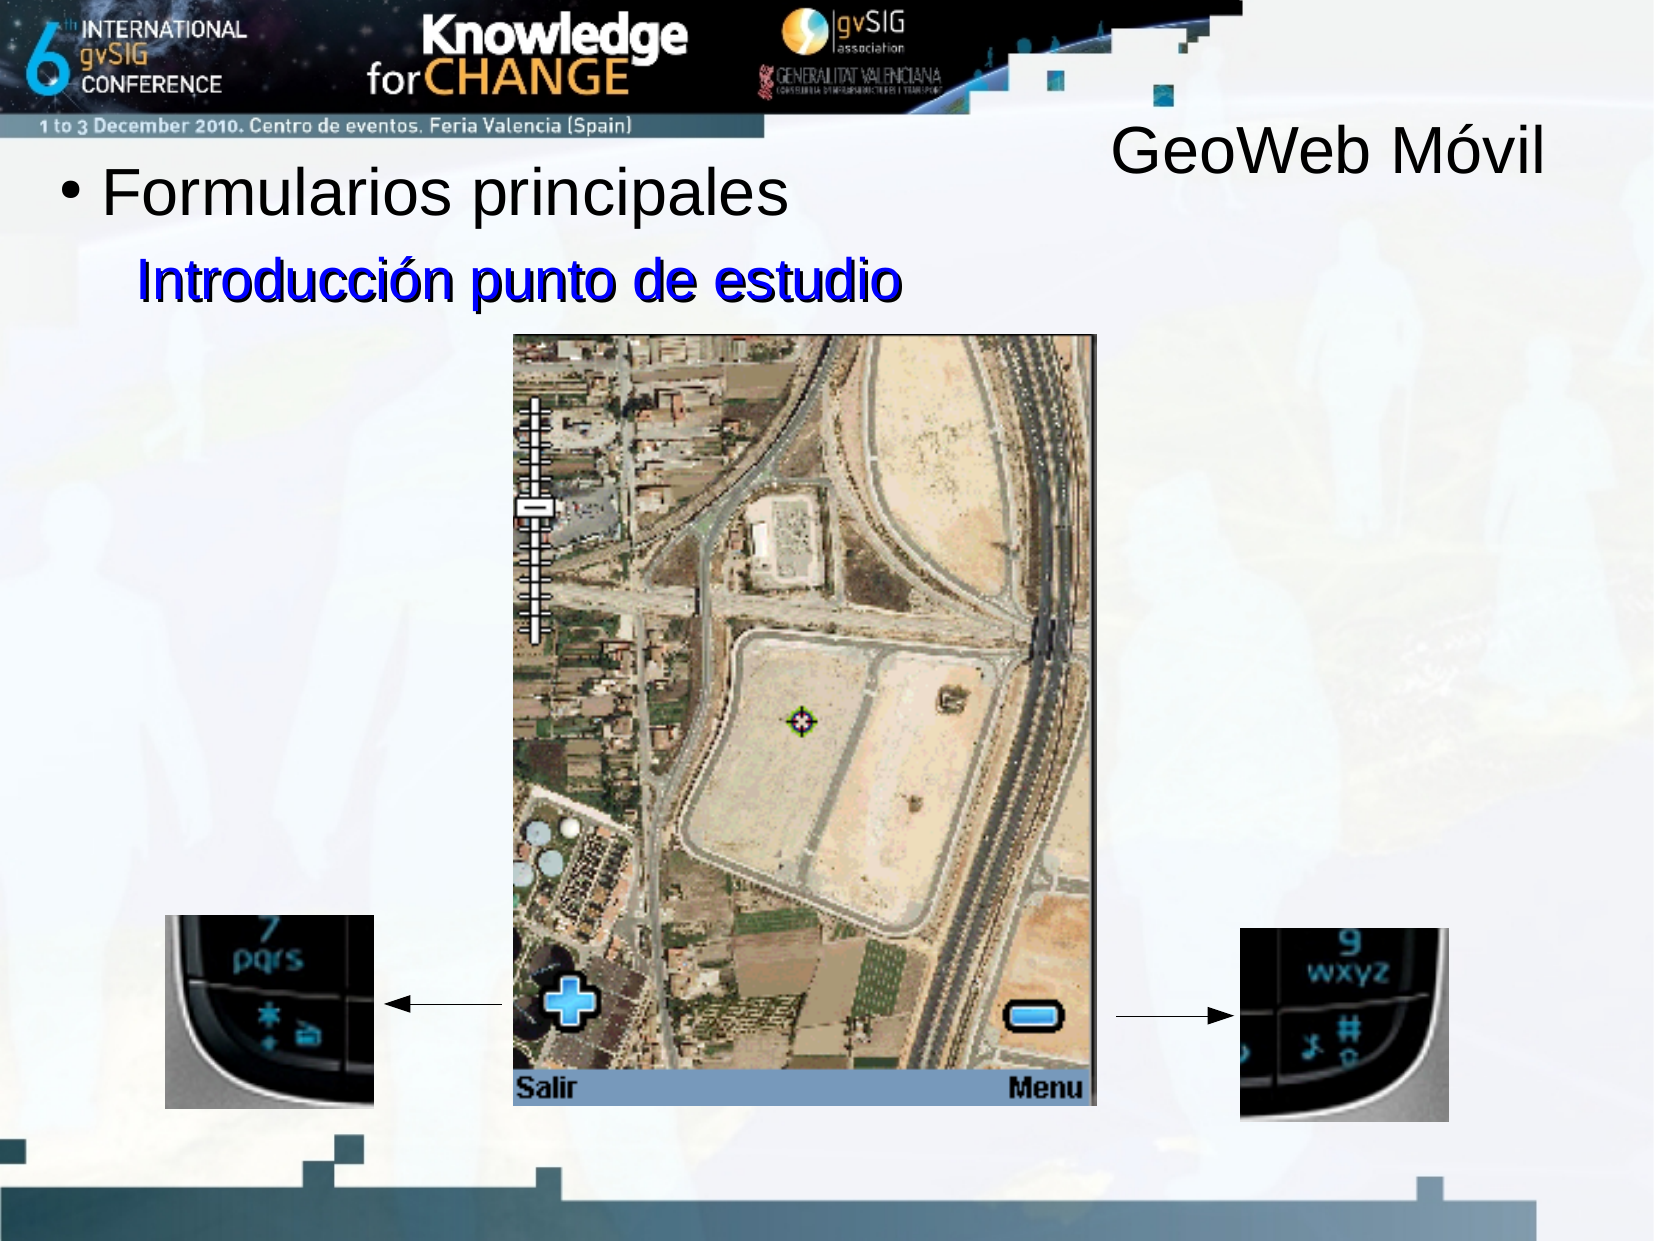

# GeoWeb Móvil
 Formularios principales
Introducción punto de estudio